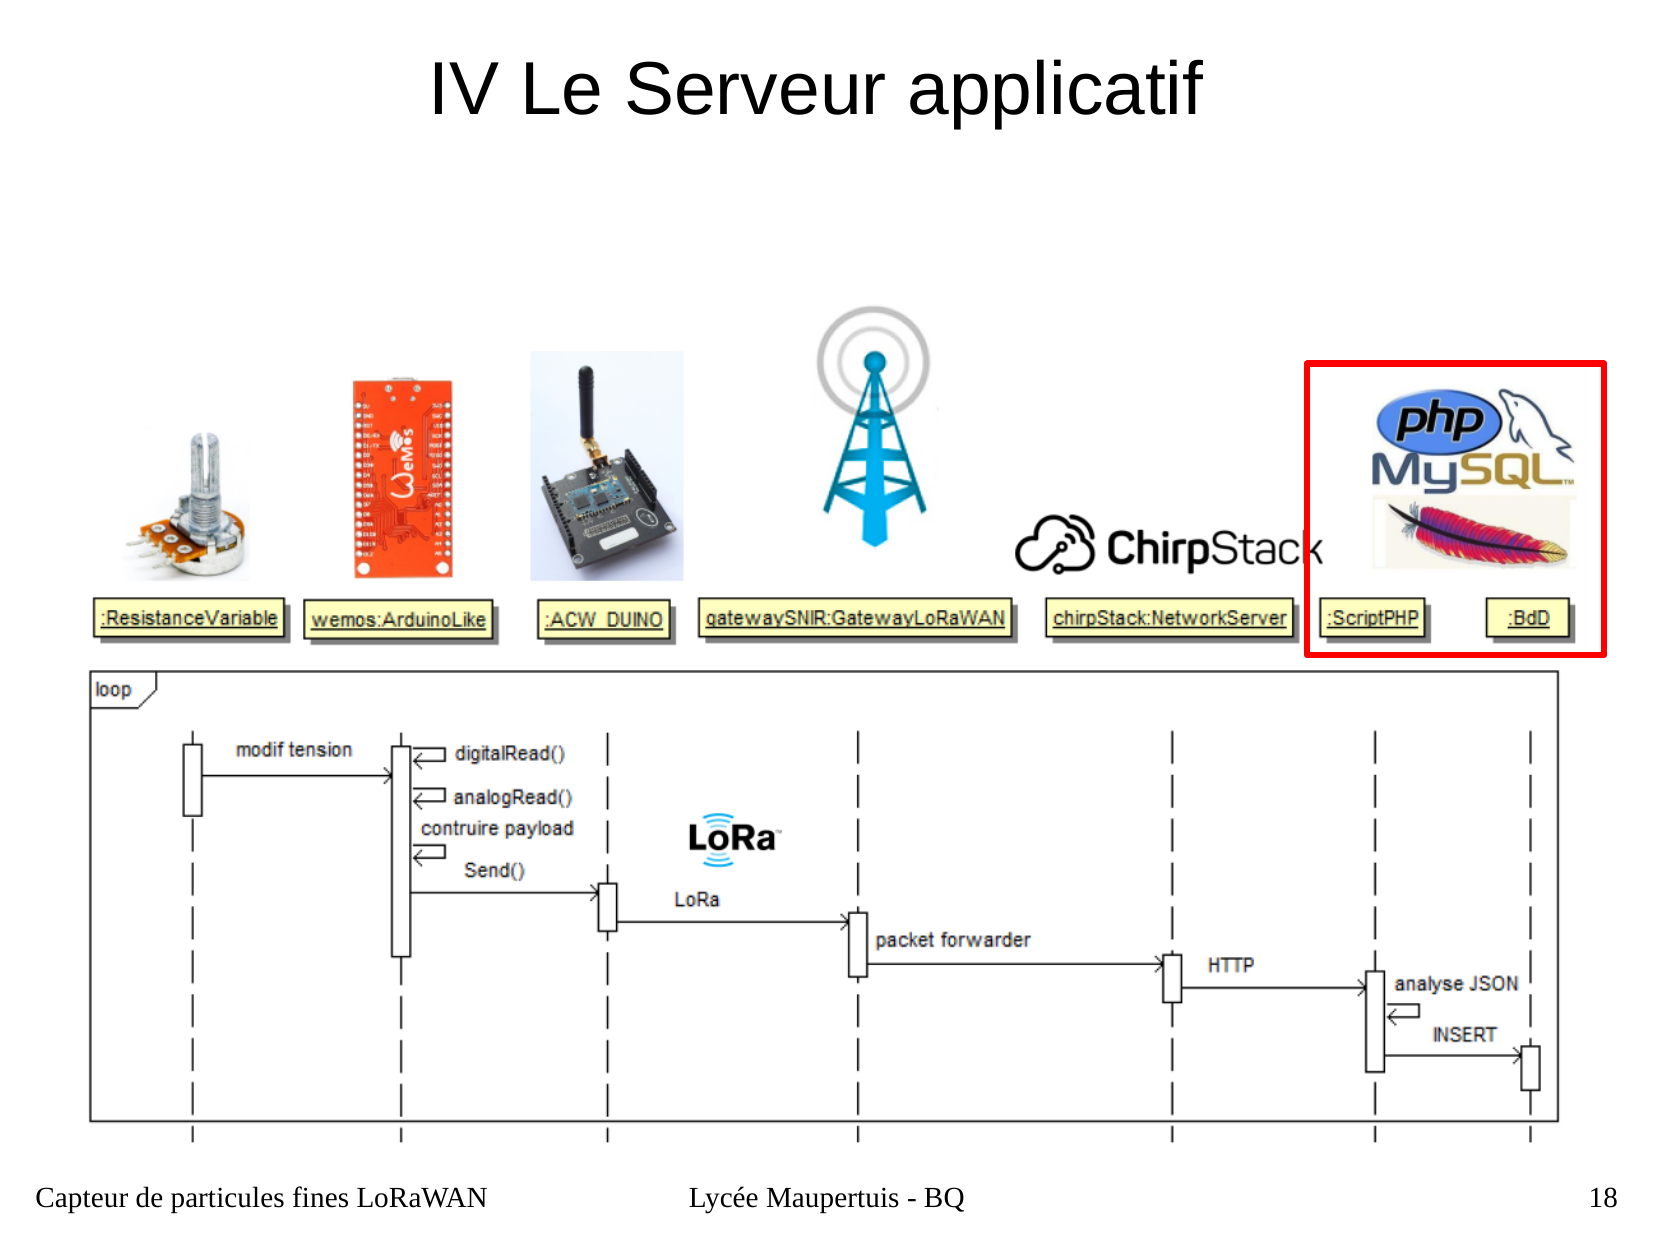

# IV Le Serveur applicatif
Capteur de particules fines LoRaWAN
Lycée Maupertuis - BQ
18